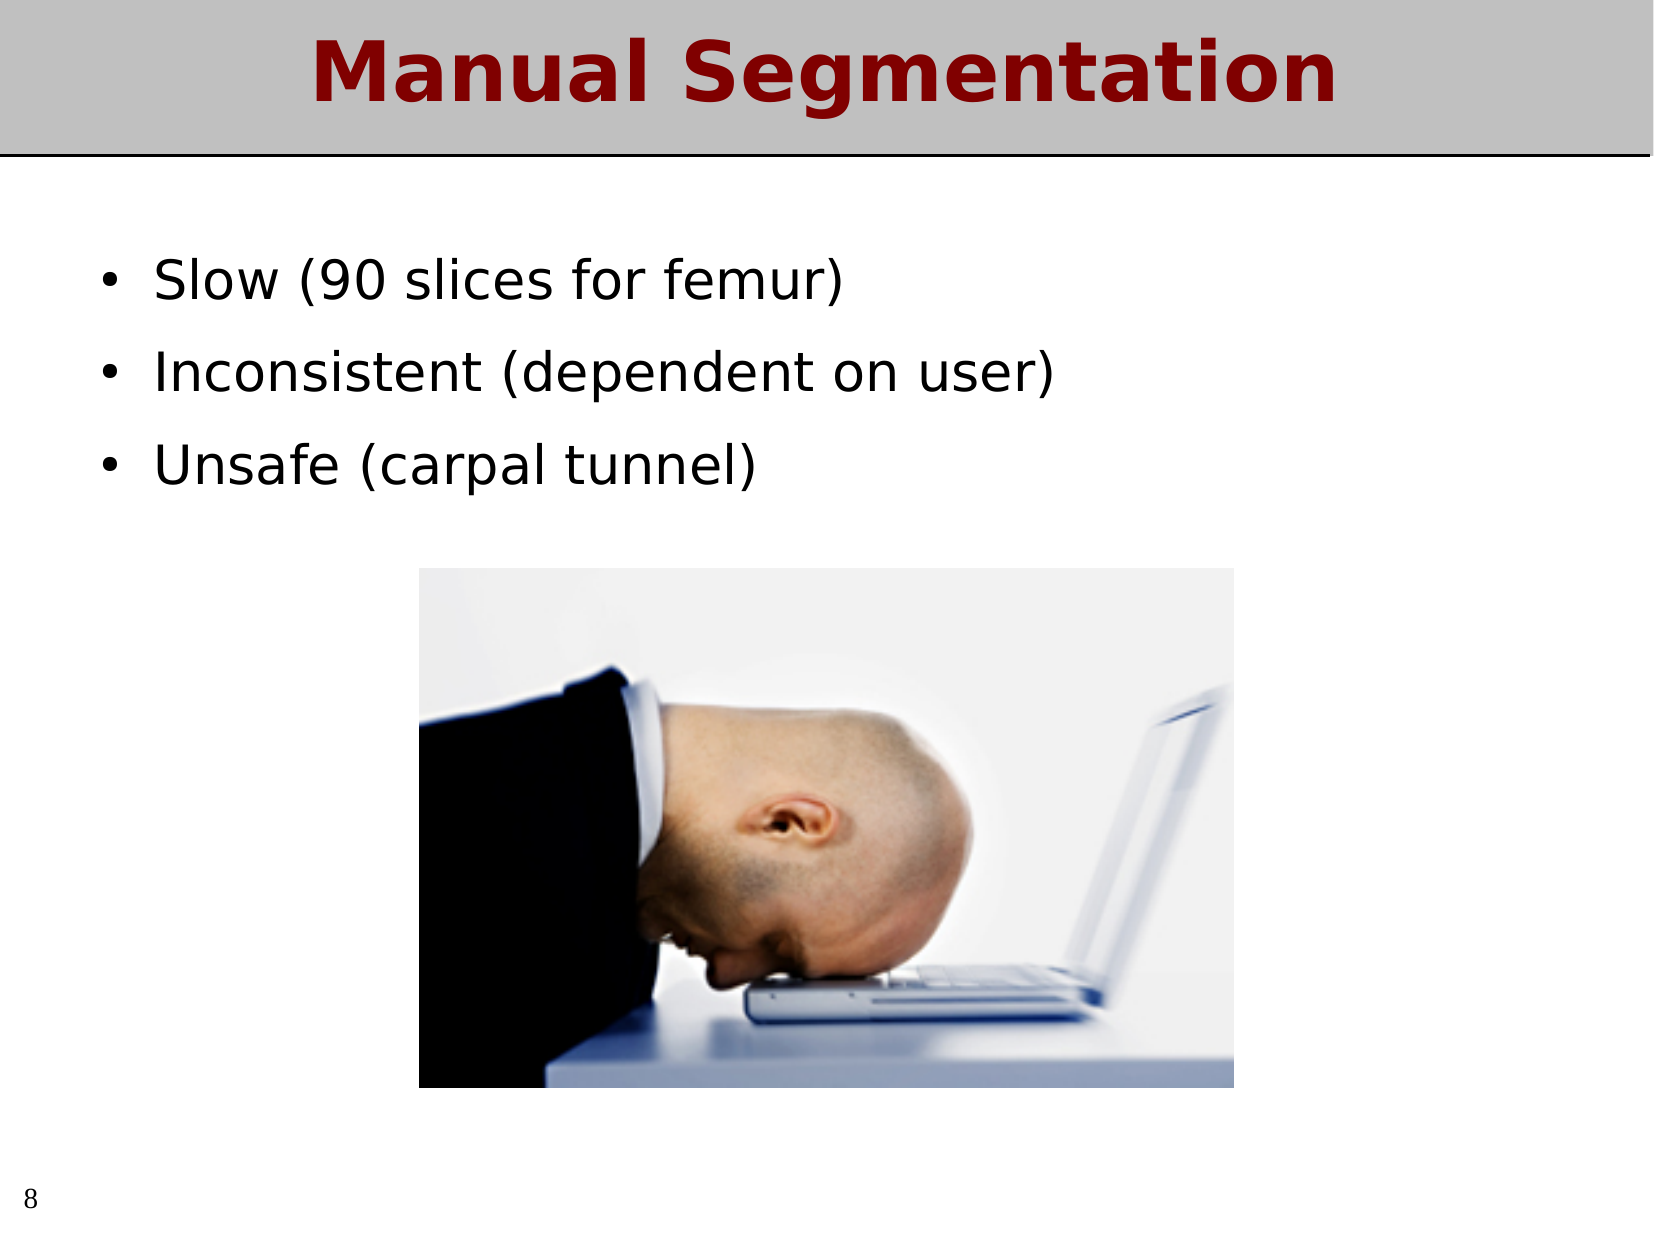

Manual Segmentation
# Slow (90 slices for femur)
Inconsistent (dependent on user)
Unsafe (carpal tunnel)